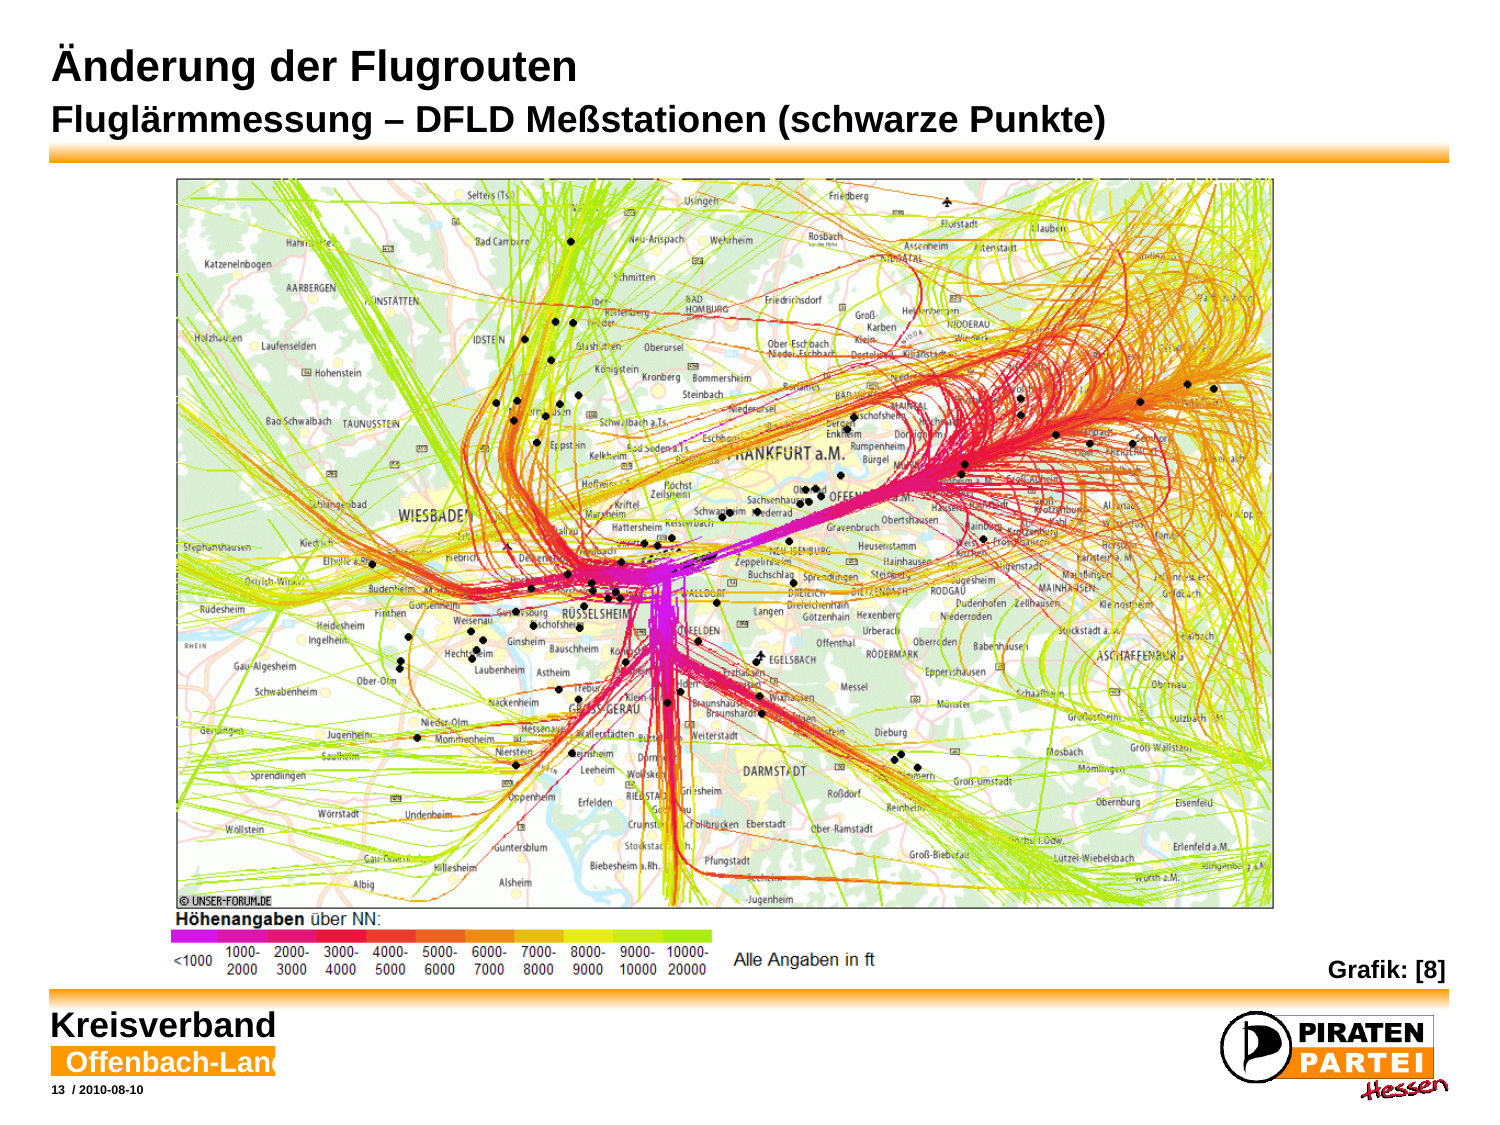

# Änderung der Flugrouten Fluglärmmessung – DFLD Meßstationen (schwarze Punkte)
Grafik: [8]